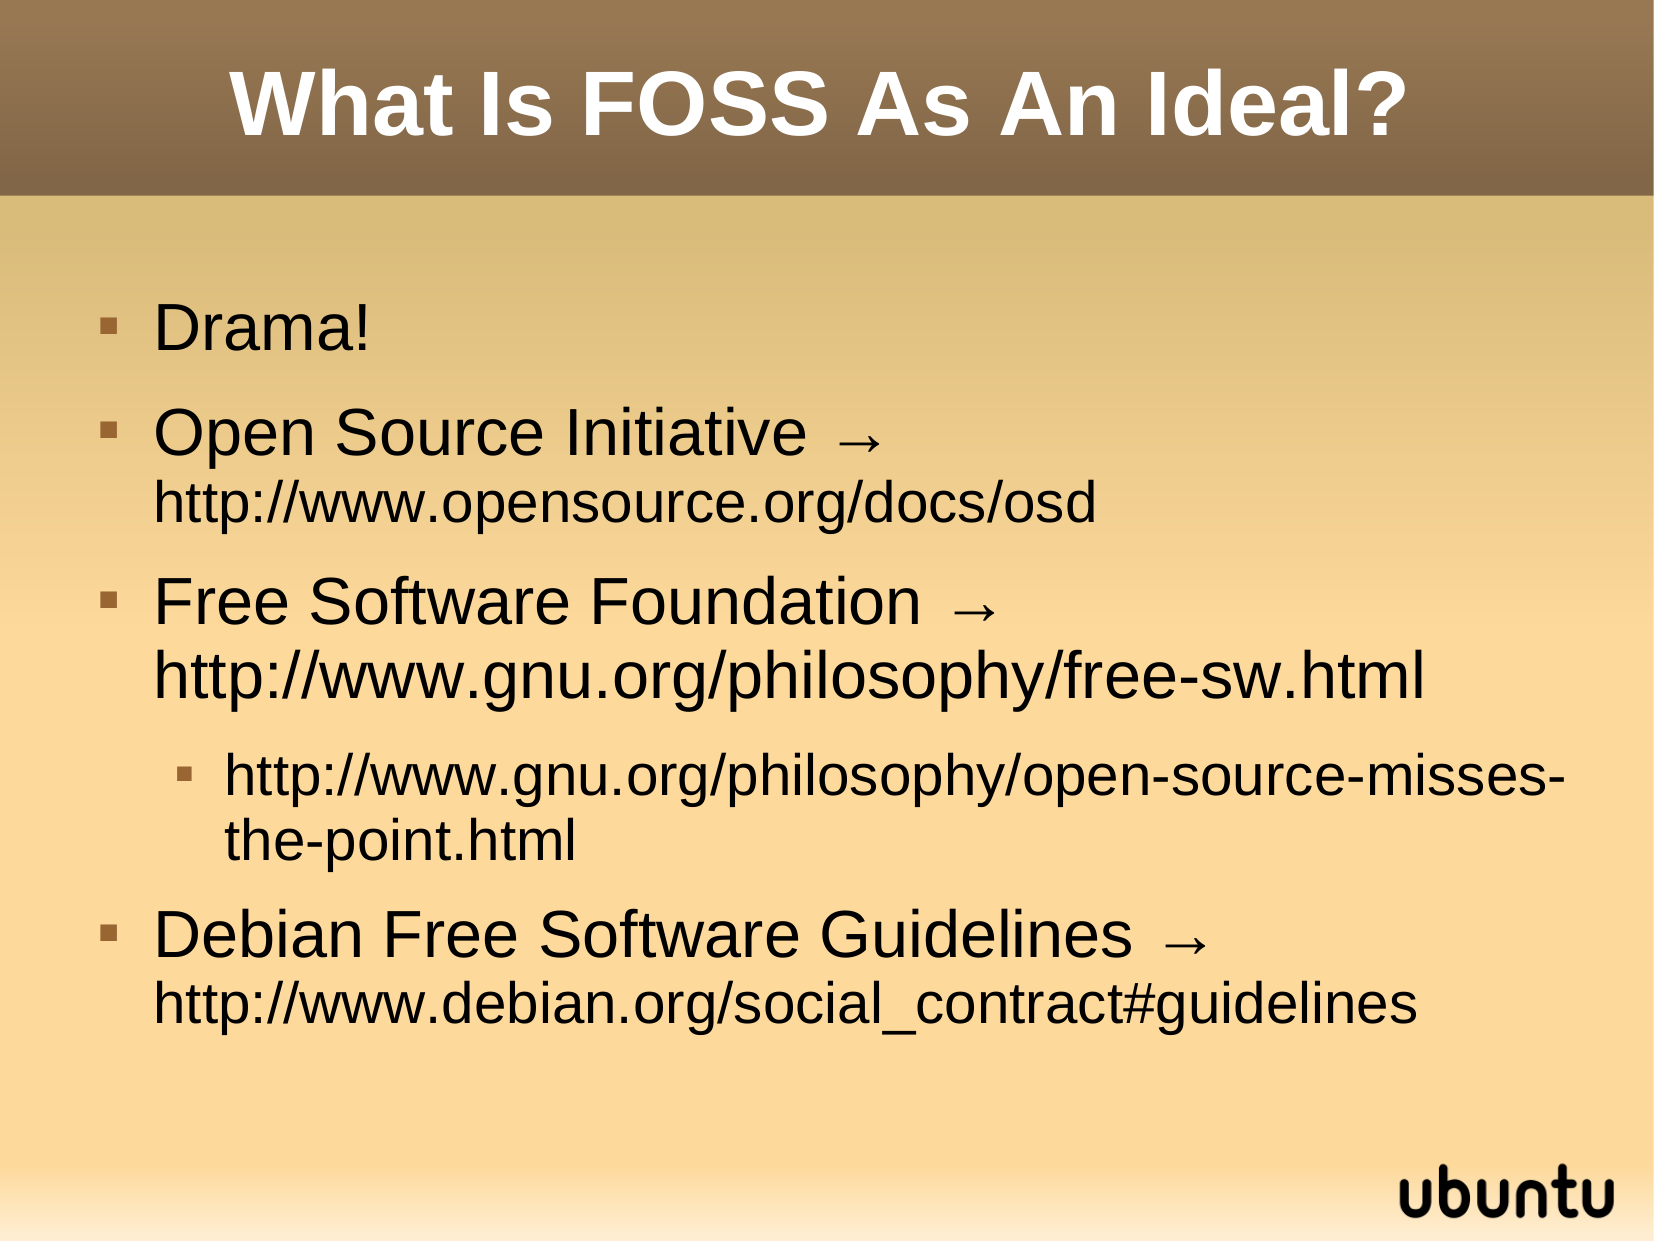

# What Is FOSS As An Ideal?
Drama!
Open Source Initiative → http://www.opensource.org/docs/osd
Free Software Foundation → http://www.gnu.org/philosophy/free-sw.html
http://www.gnu.org/philosophy/open-source-misses-the-point.html
Debian Free Software Guidelines → http://www.debian.org/social_contract#guidelines